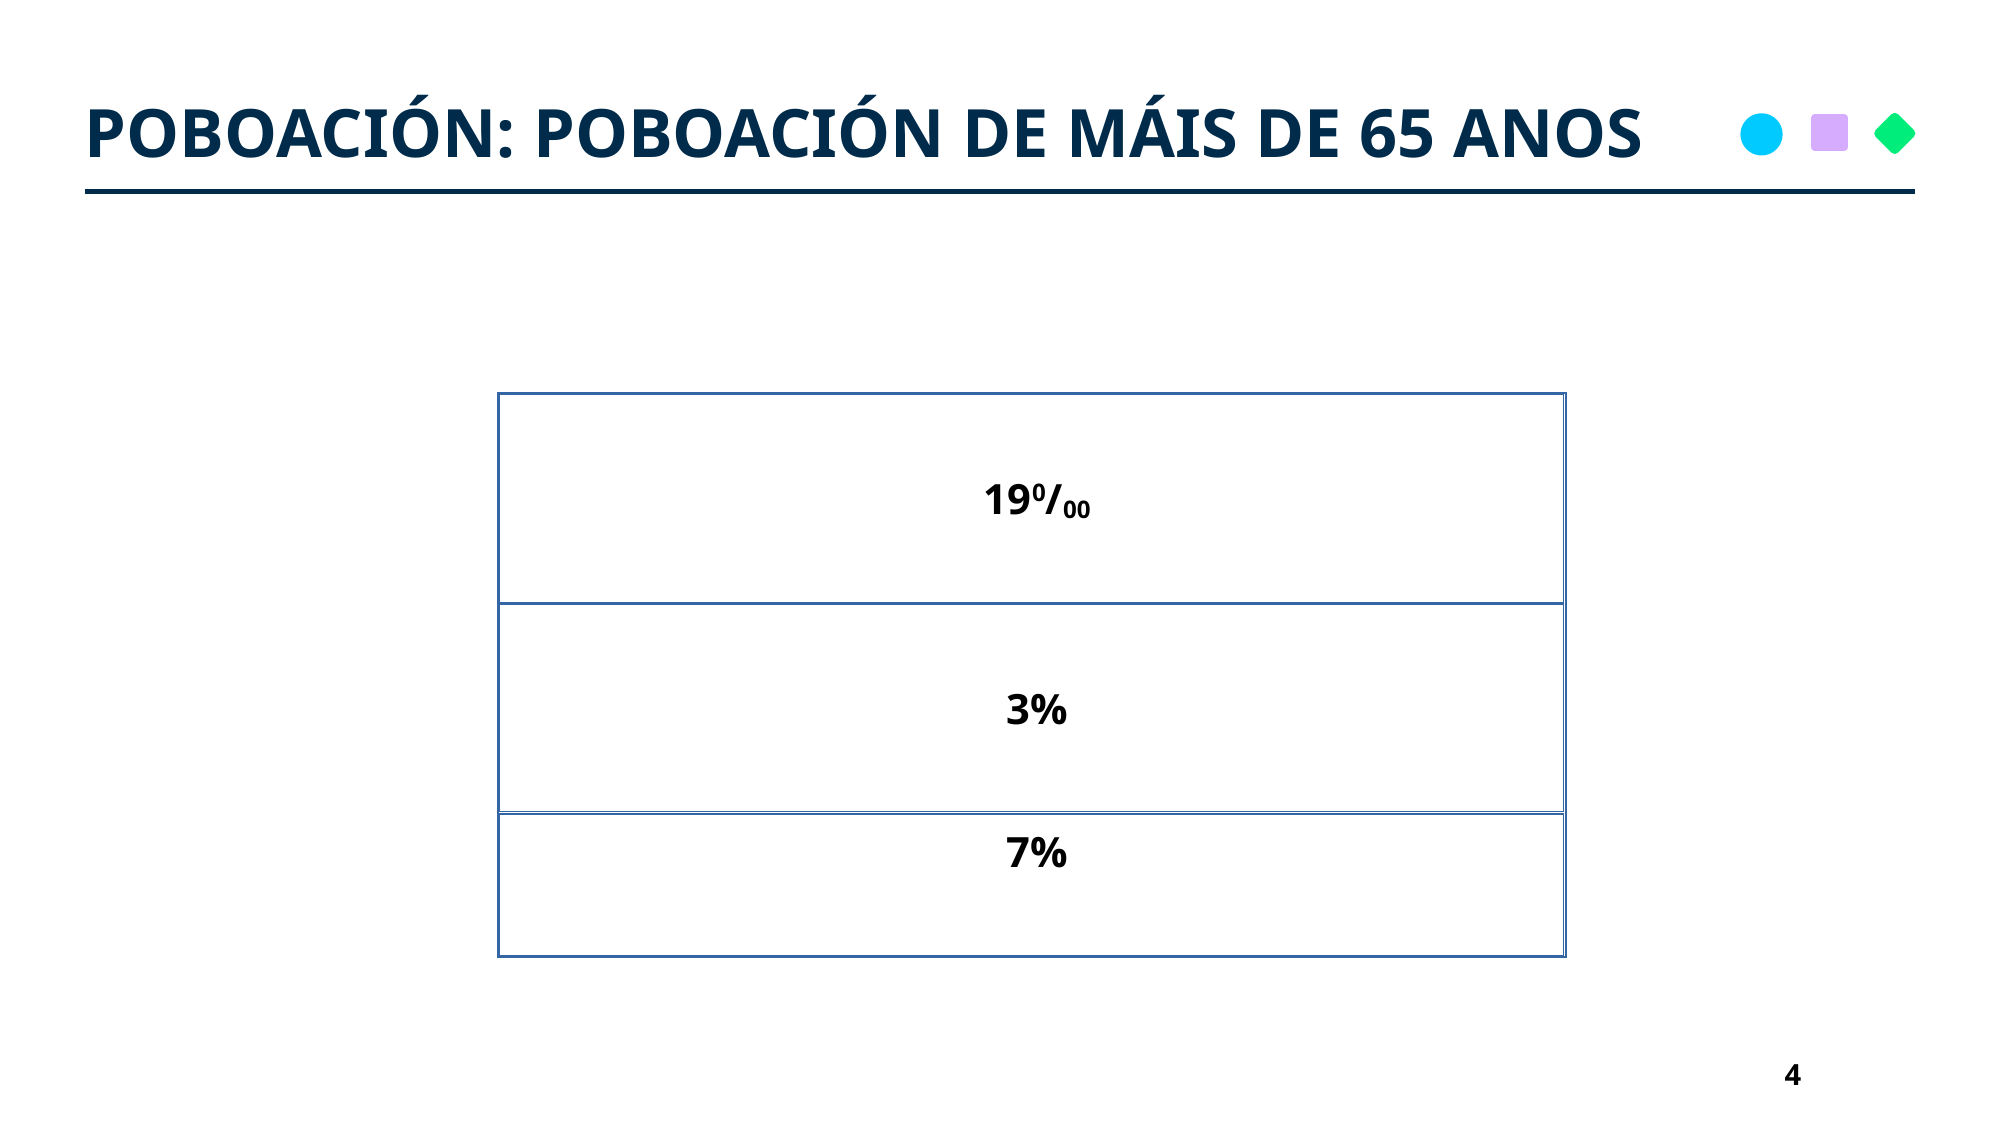

# POBOACIÓN: POBOACIÓN DE MÁIS DE 65 ANOS
| 190/00 |
| --- |
| 3% |
| 7% |